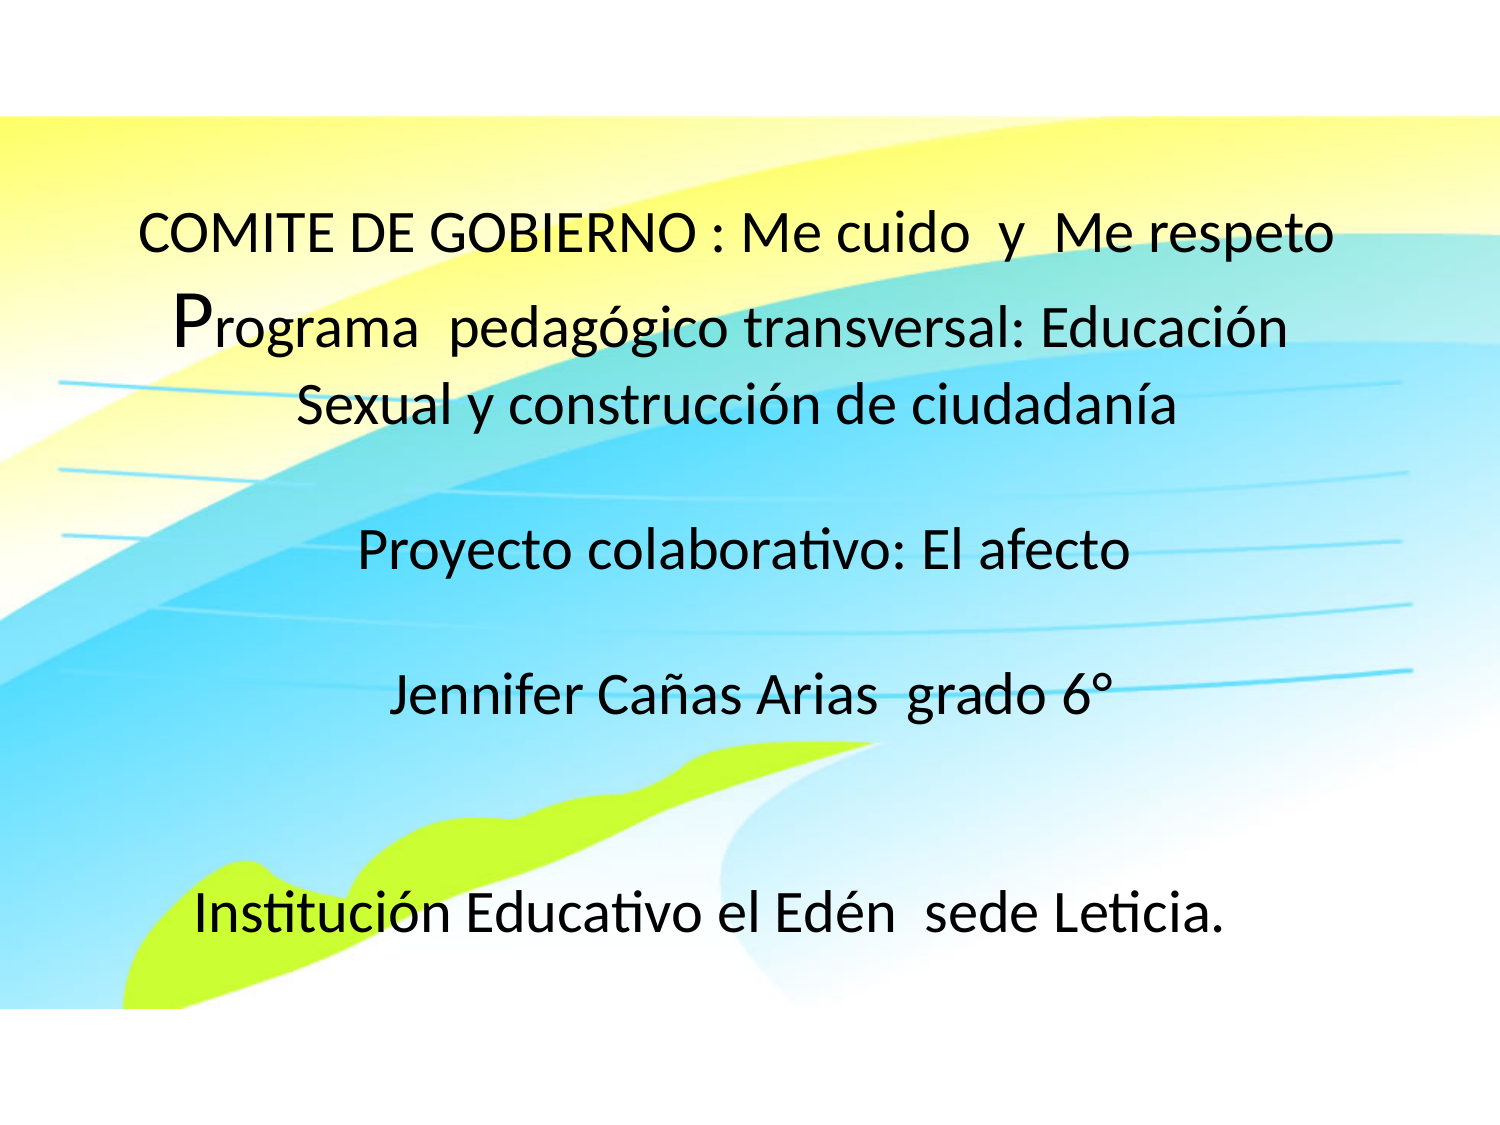

# COMITE DE GOBIERNO : Me cuido y Me respeto Programa pedagógico transversal: Educación Sexual y construcción de ciudadanía Proyecto colaborativo: El afecto Jennifer Cañas Arias grado 6° Institución Educativo el Edén sede Leticia.